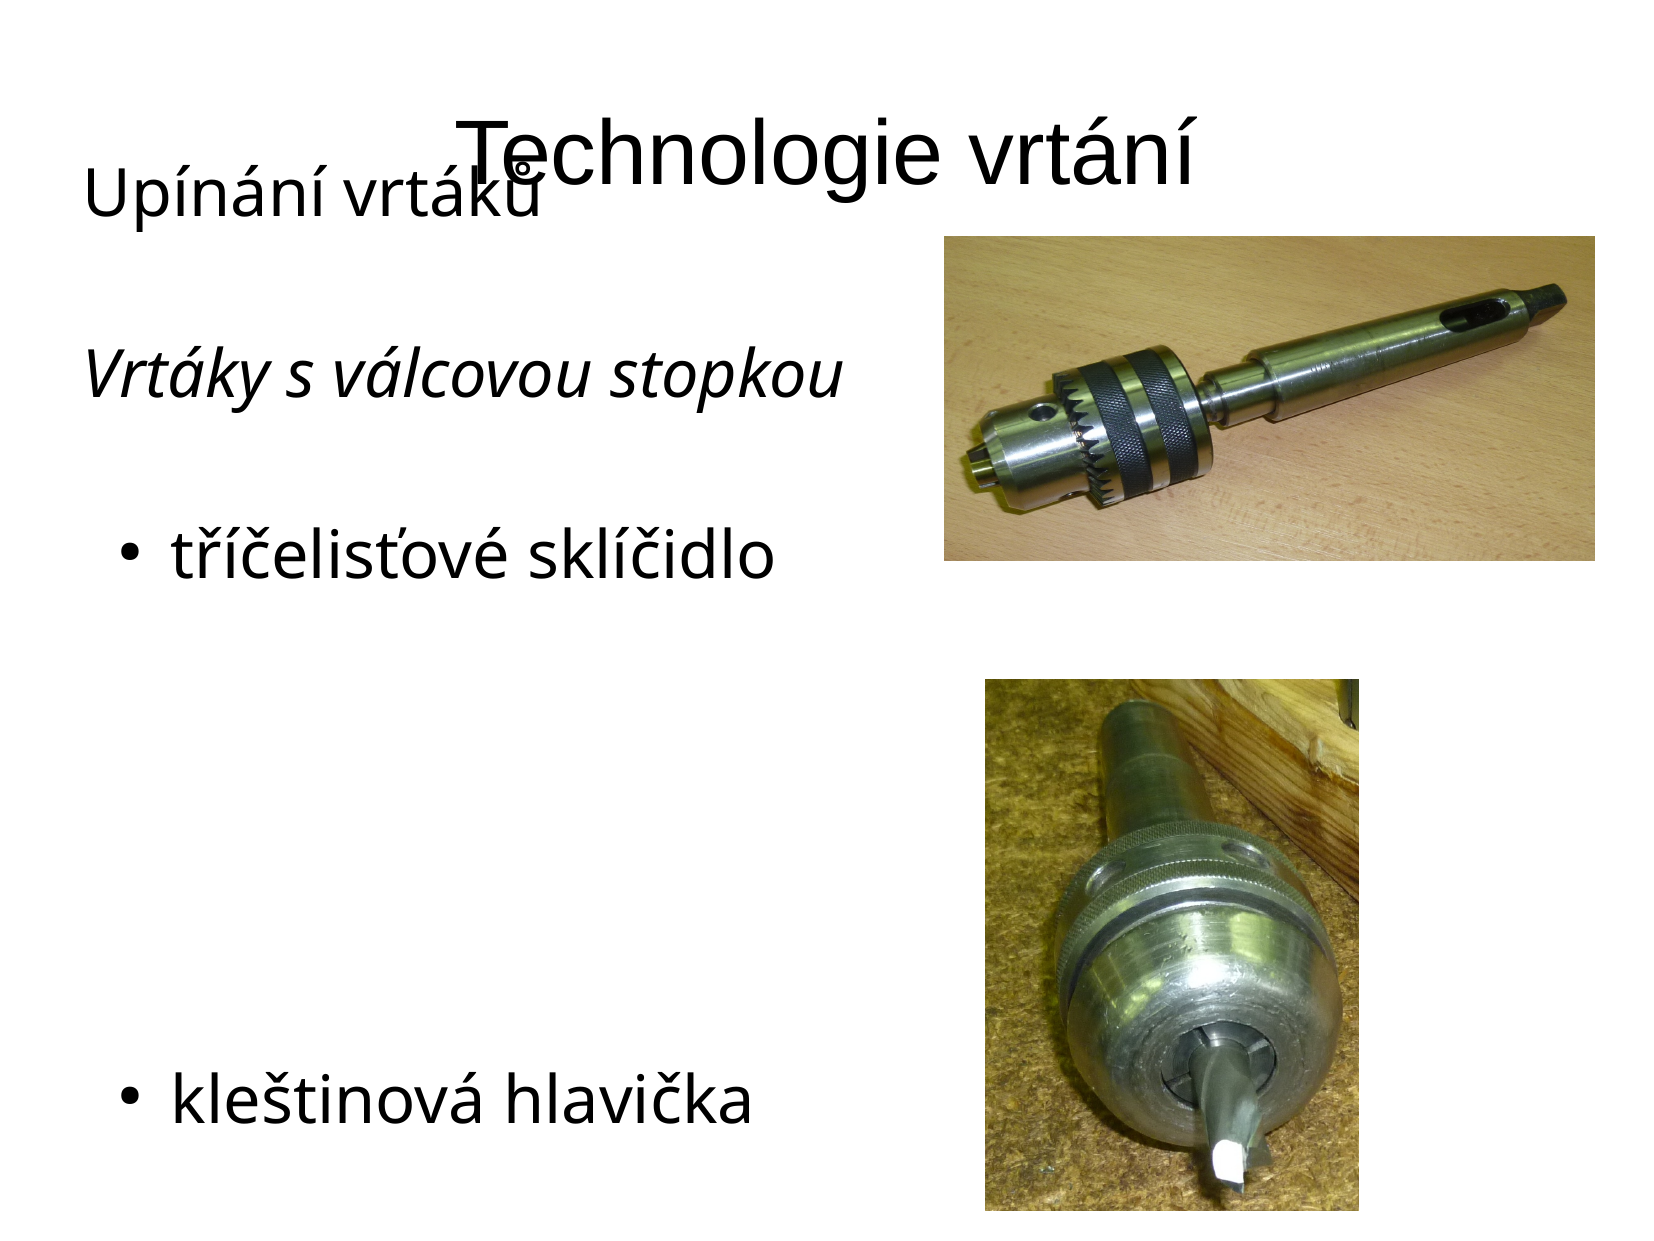

# Technologie vrtání
Upínání vrtáků
Vrtáky s válcovou stopkou
 tříčelisťové sklíčidlo
 kleštinová hlavička